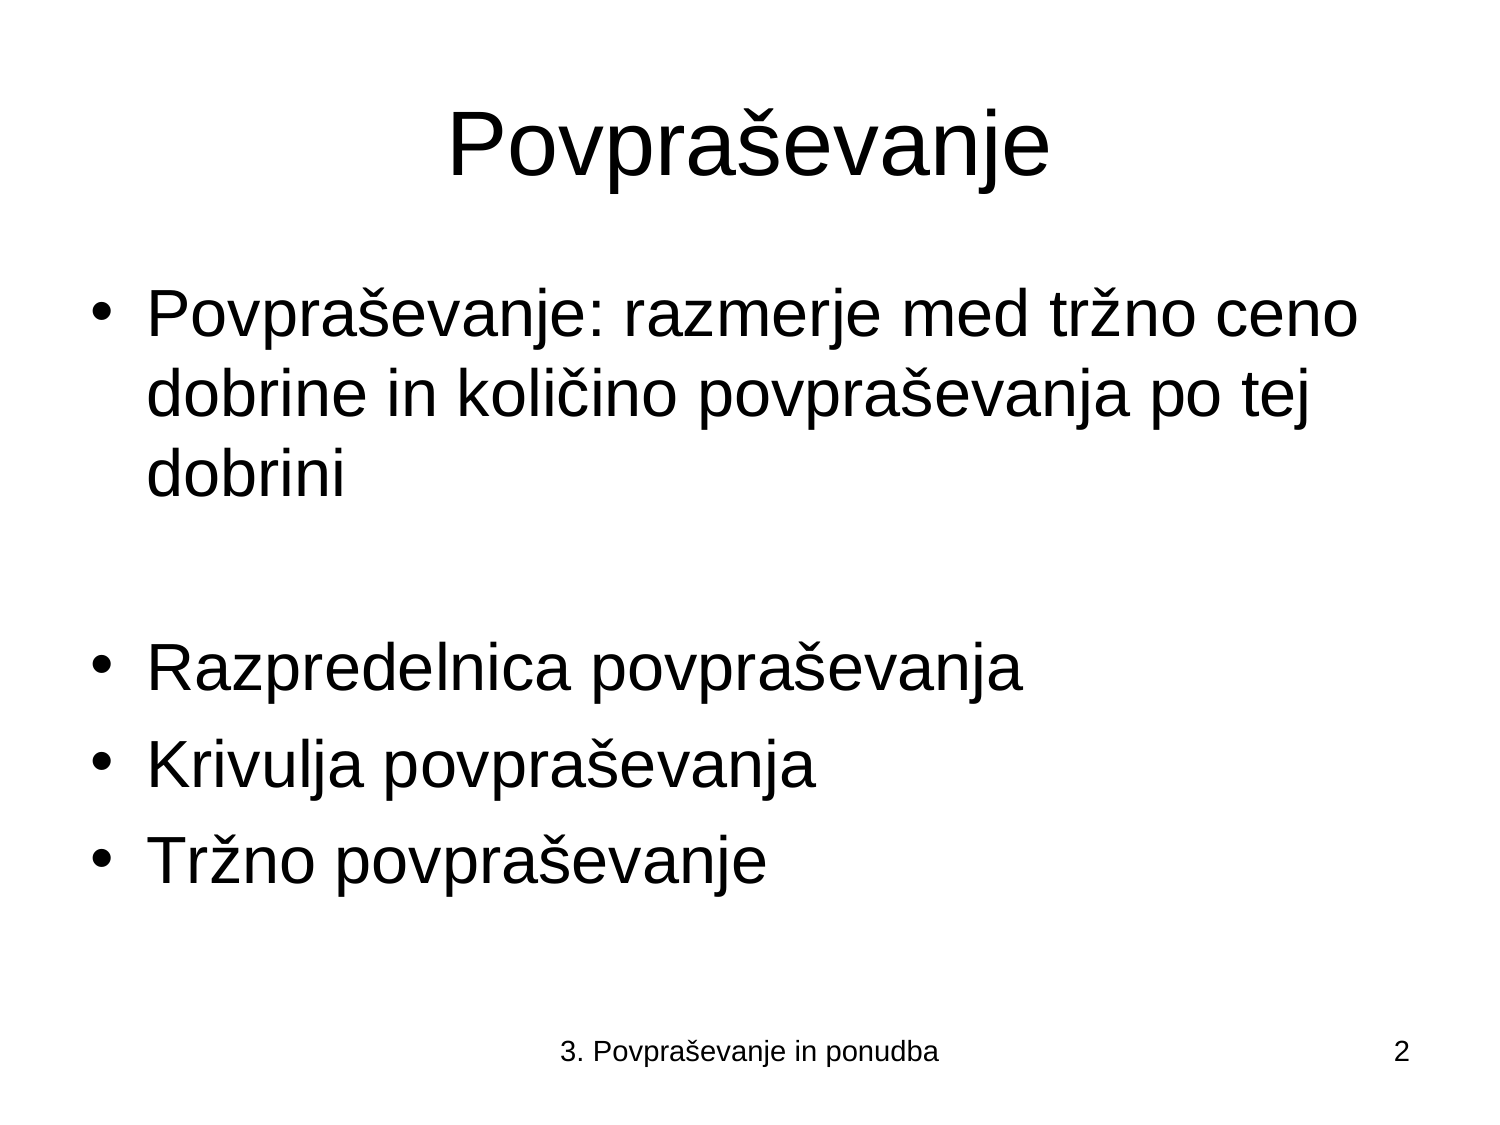

# Povpraševanje
Povpraševanje: razmerje med tržno ceno dobrine in količino povpraševanja po tej dobrini
Razpredelnica povpraševanja
Krivulja povpraševanja
Tržno povpraševanje
3. Povpraševanje in ponudba